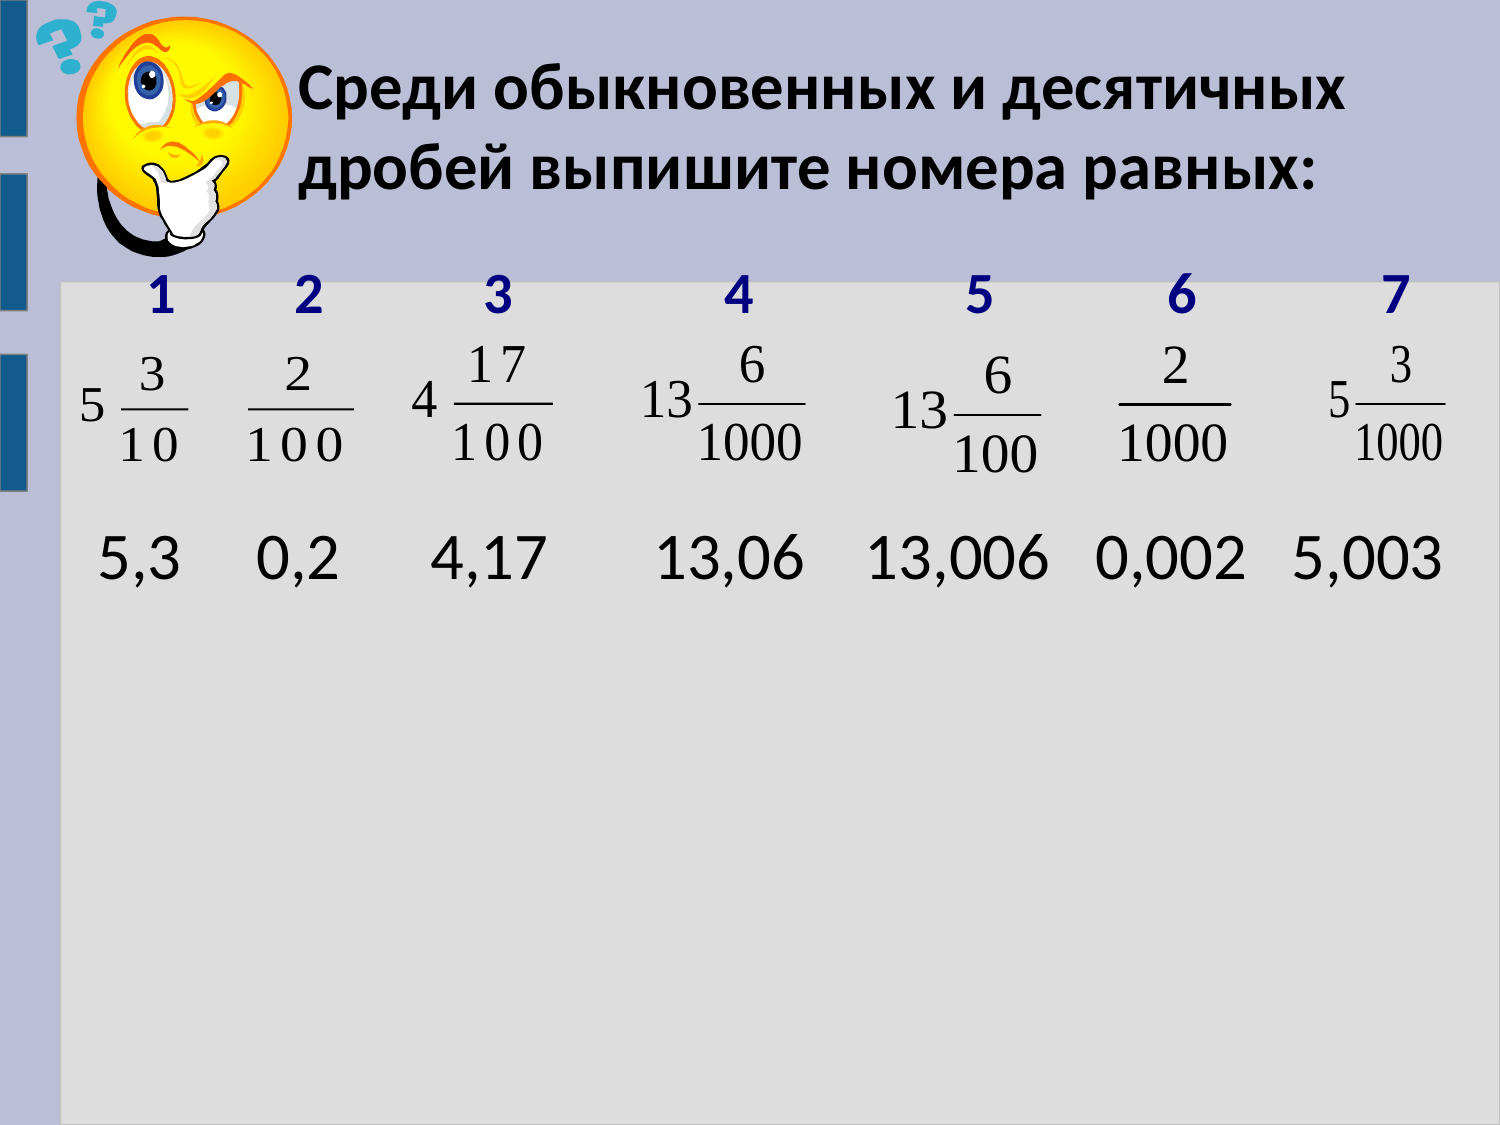

Среди обыкновенных и десятичных дробей выпишите номера равных:
 1 2 3 4 5 6 7
5,3 0,2 4,17 13,06 13,006 0,002 5,003